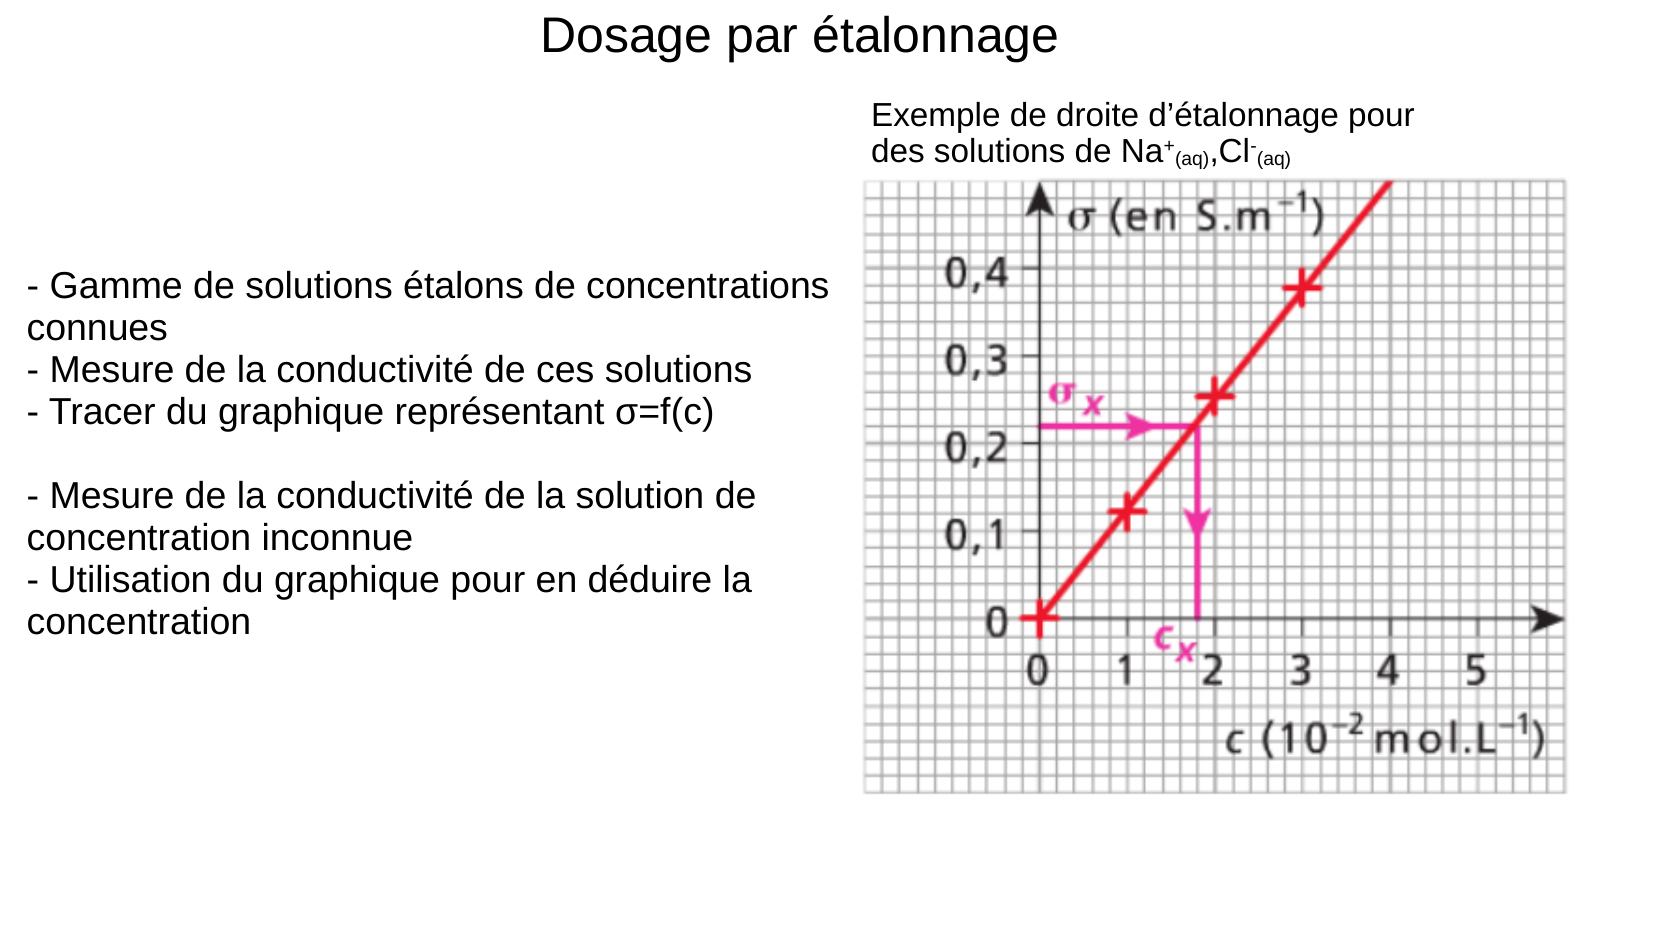

Dosage par étalonnage
Exemple de droite d’étalonnage pour des solutions de Na+(aq),Cl-(aq)
- Gamme de solutions étalons de concentrations connues
- Mesure de la conductivité de ces solutions
- Tracer du graphique représentant σ=f(c)
- Mesure de la conductivité de la solution de concentration inconnue
- Utilisation du graphique pour en déduire la concentration